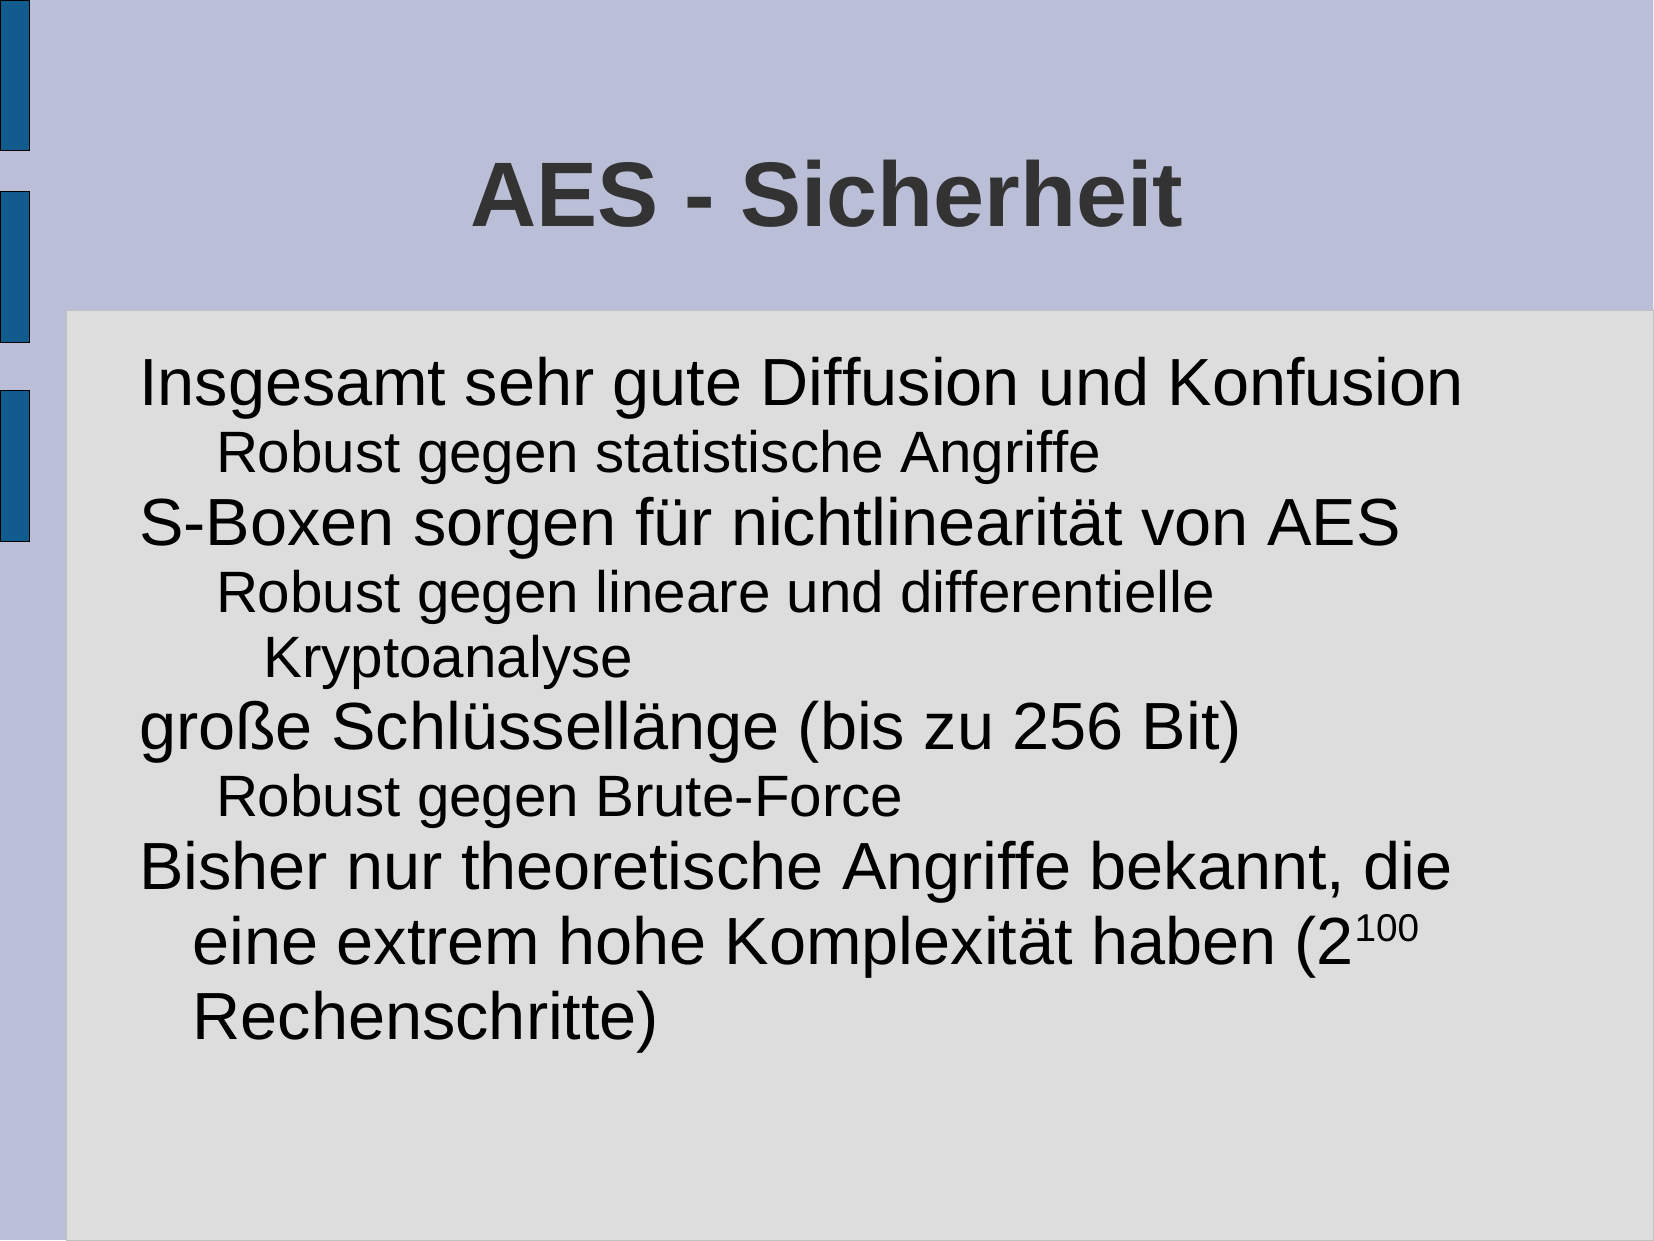

# AES - Sicherheit
Insgesamt sehr gute Diffusion und Konfusion
Robust gegen statistische Angriffe
S-Boxen sorgen für nichtlinearität von AES
Robust gegen lineare und differentielle Kryptoanalyse
große Schlüssellänge (bis zu 256 Bit)
Robust gegen Brute-Force
Bisher nur theoretische Angriffe bekannt, die eine extrem hohe Komplexität haben (2100 Rechenschritte)